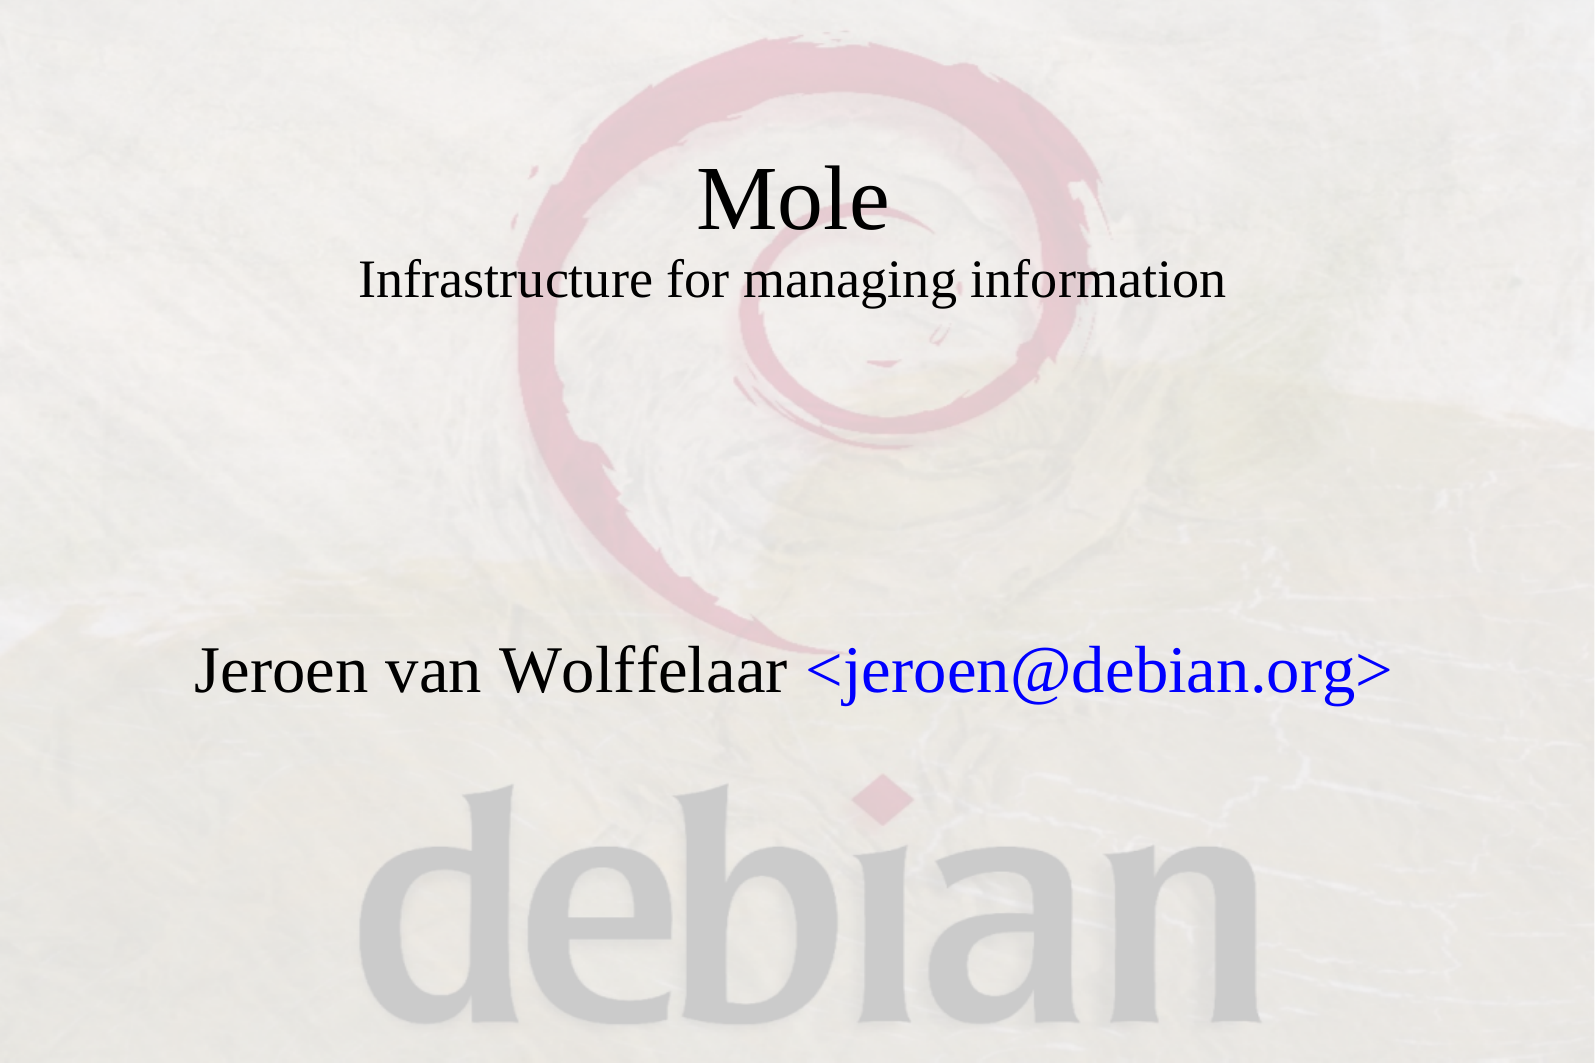

# Mole Infrastructure for managing information
Jeroen van Wolffelaar <jeroen@debian.org>